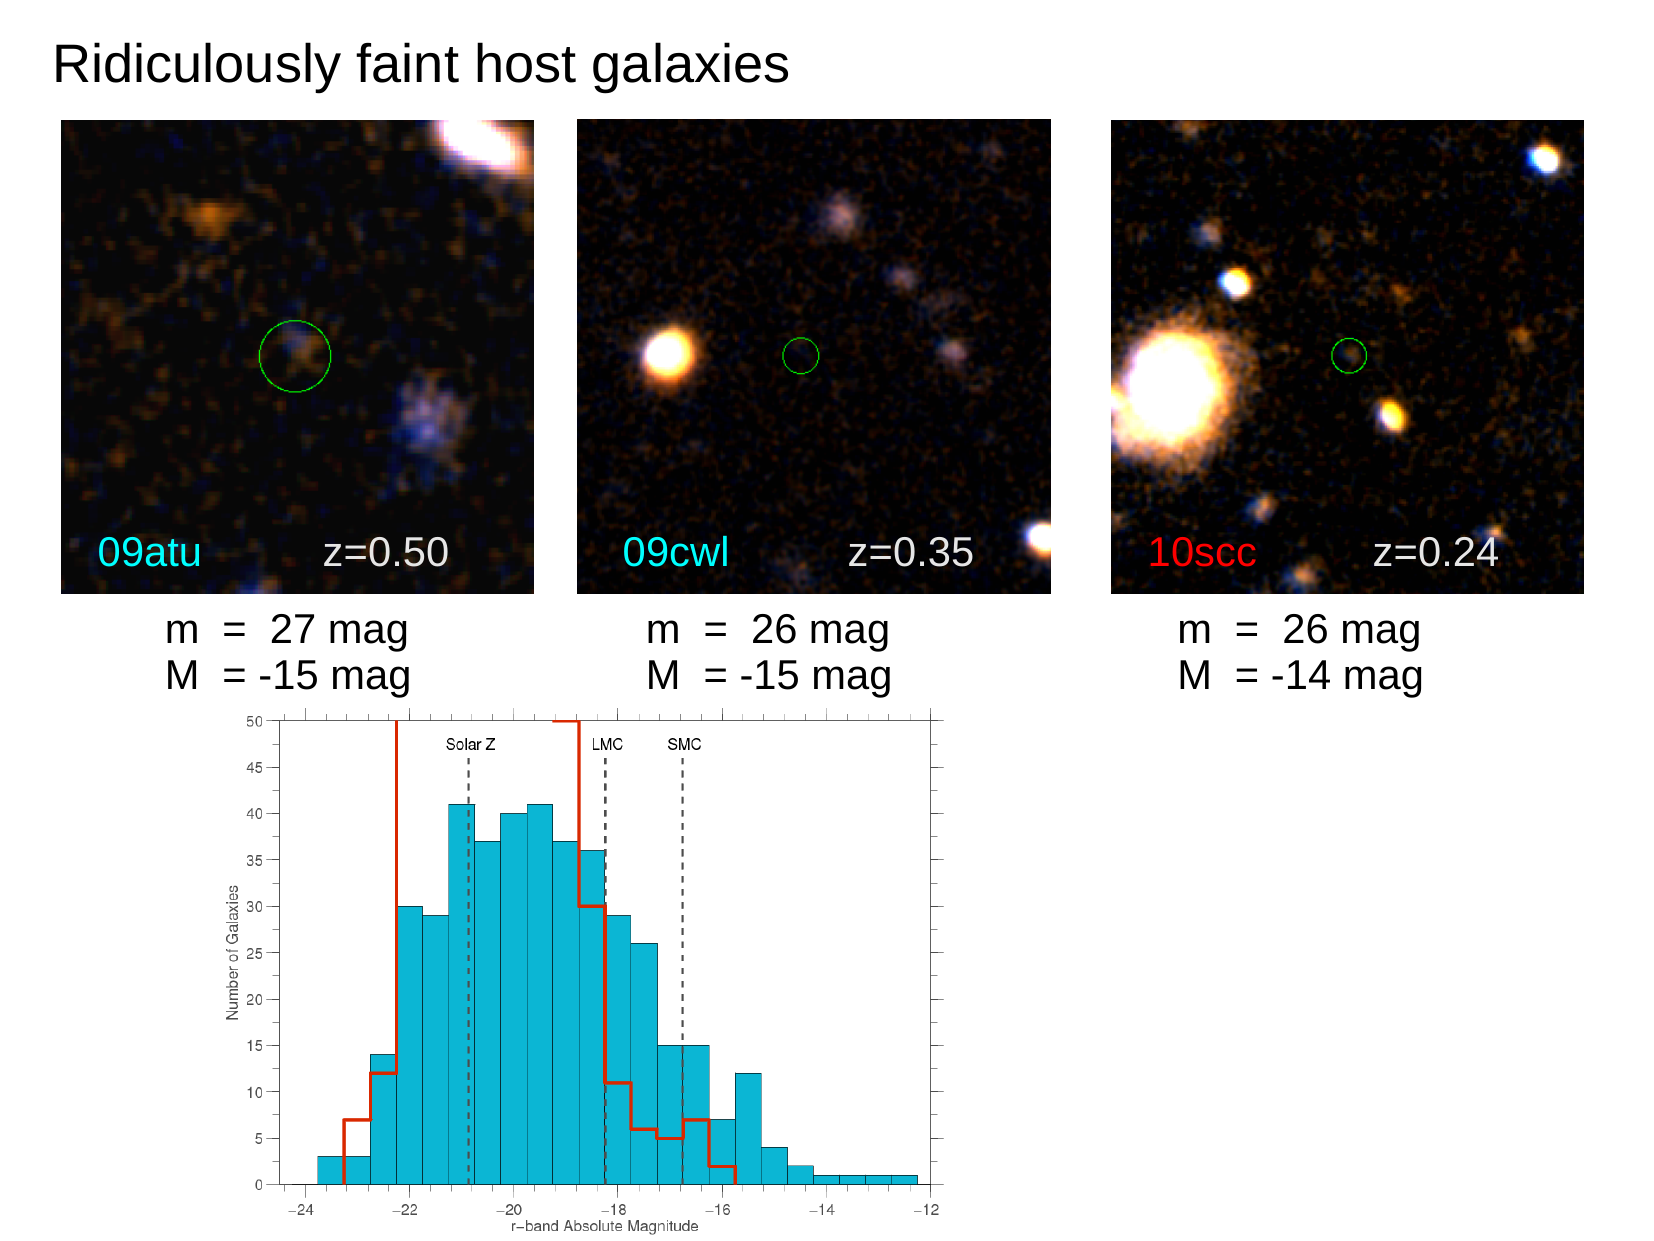

Ridiculously faint host galaxies
09atu		z=0.50			09cwl		z=0.35 			10scc		z=0.24
m = 27 mag
M = -15 mag
m = 26 mag
M = -15 mag
m = 26 mag
M = -14 mag